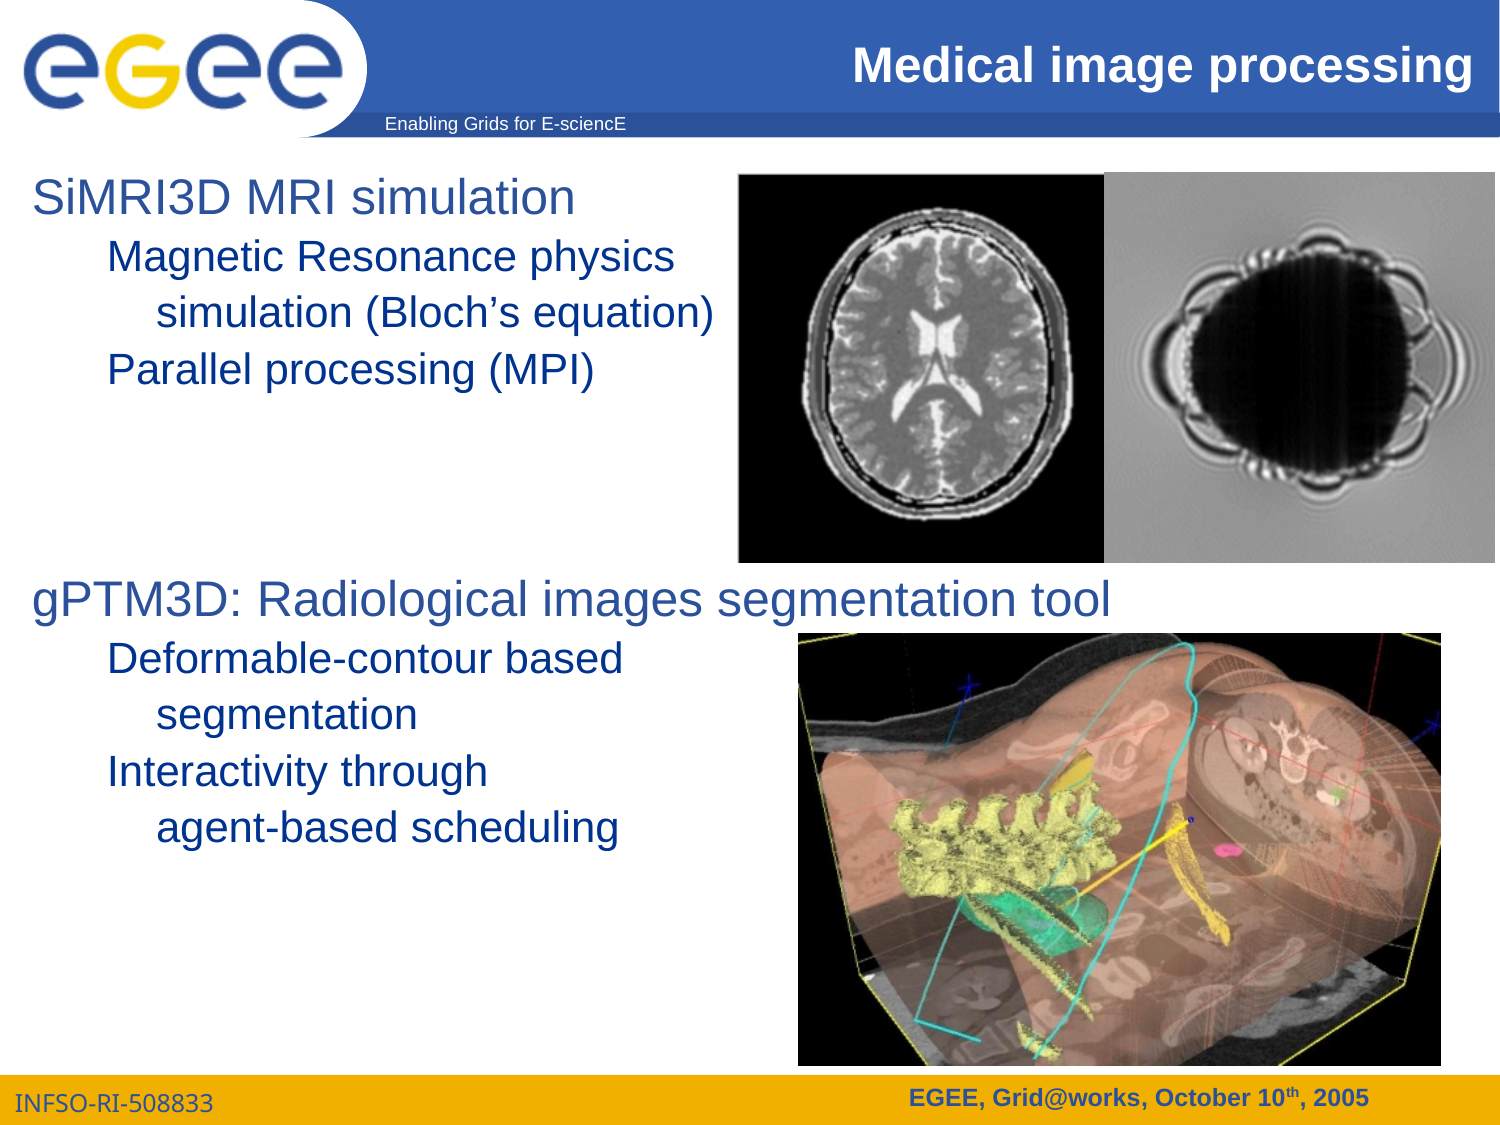

# Medical image processing
SiMRI3D MRI simulation
Magnetic Resonance physics
 simulation (Bloch’s equation)
Parallel processing (MPI)
gPTM3D: Radiological images segmentation tool
Deformable-contour based
 segmentation
Interactivity through
 agent-based scheduling
MIE 2005 Healthgrid workshop, Geneva, August 2005